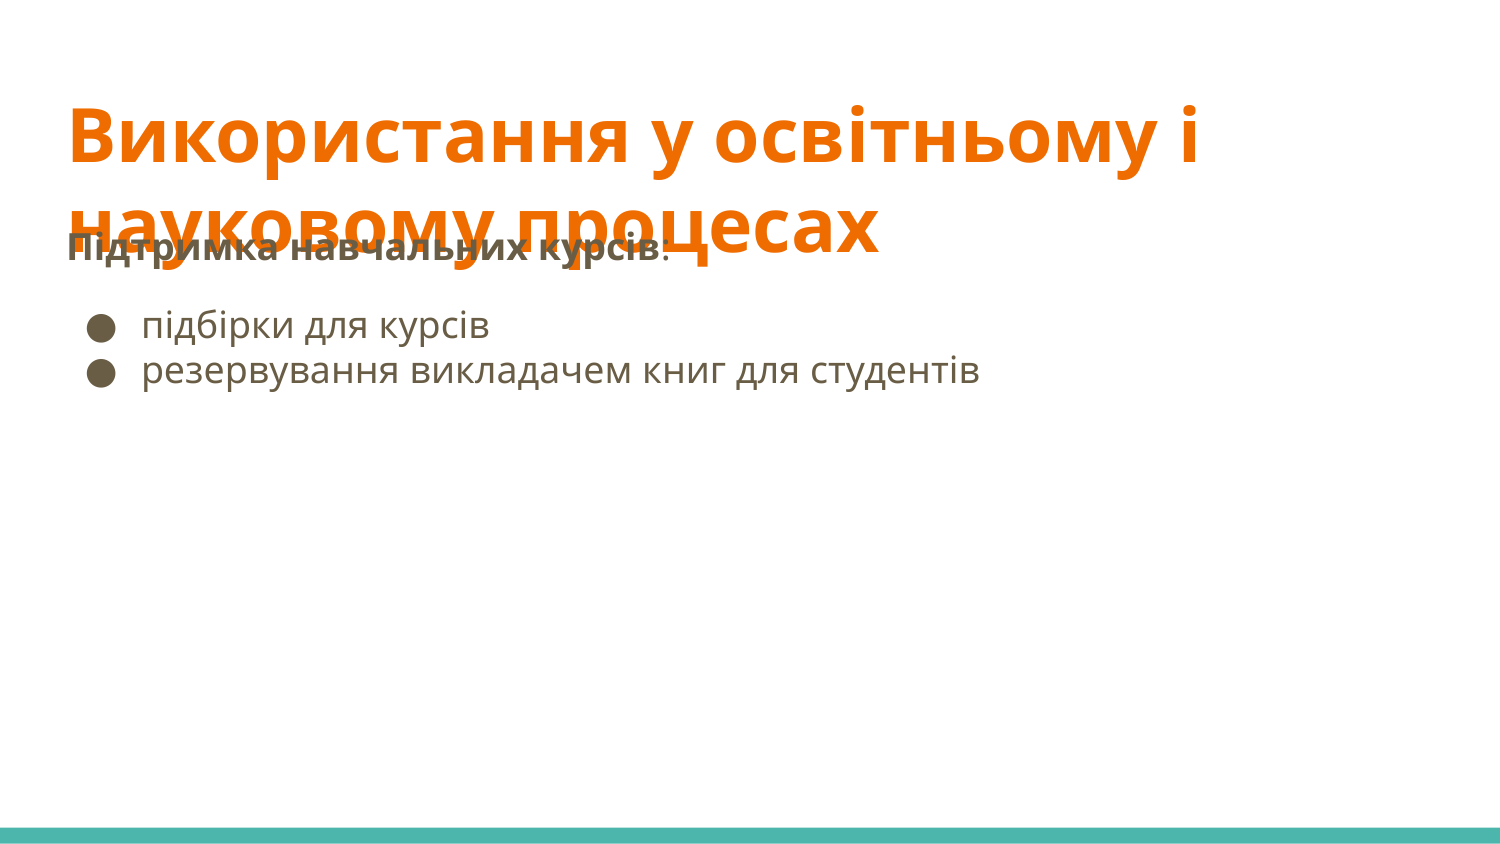

# Використання у освітньому і науковому процесах
Підтримка навчальних курсів:
підбірки для курсів
резервування викладачем книг для студентів